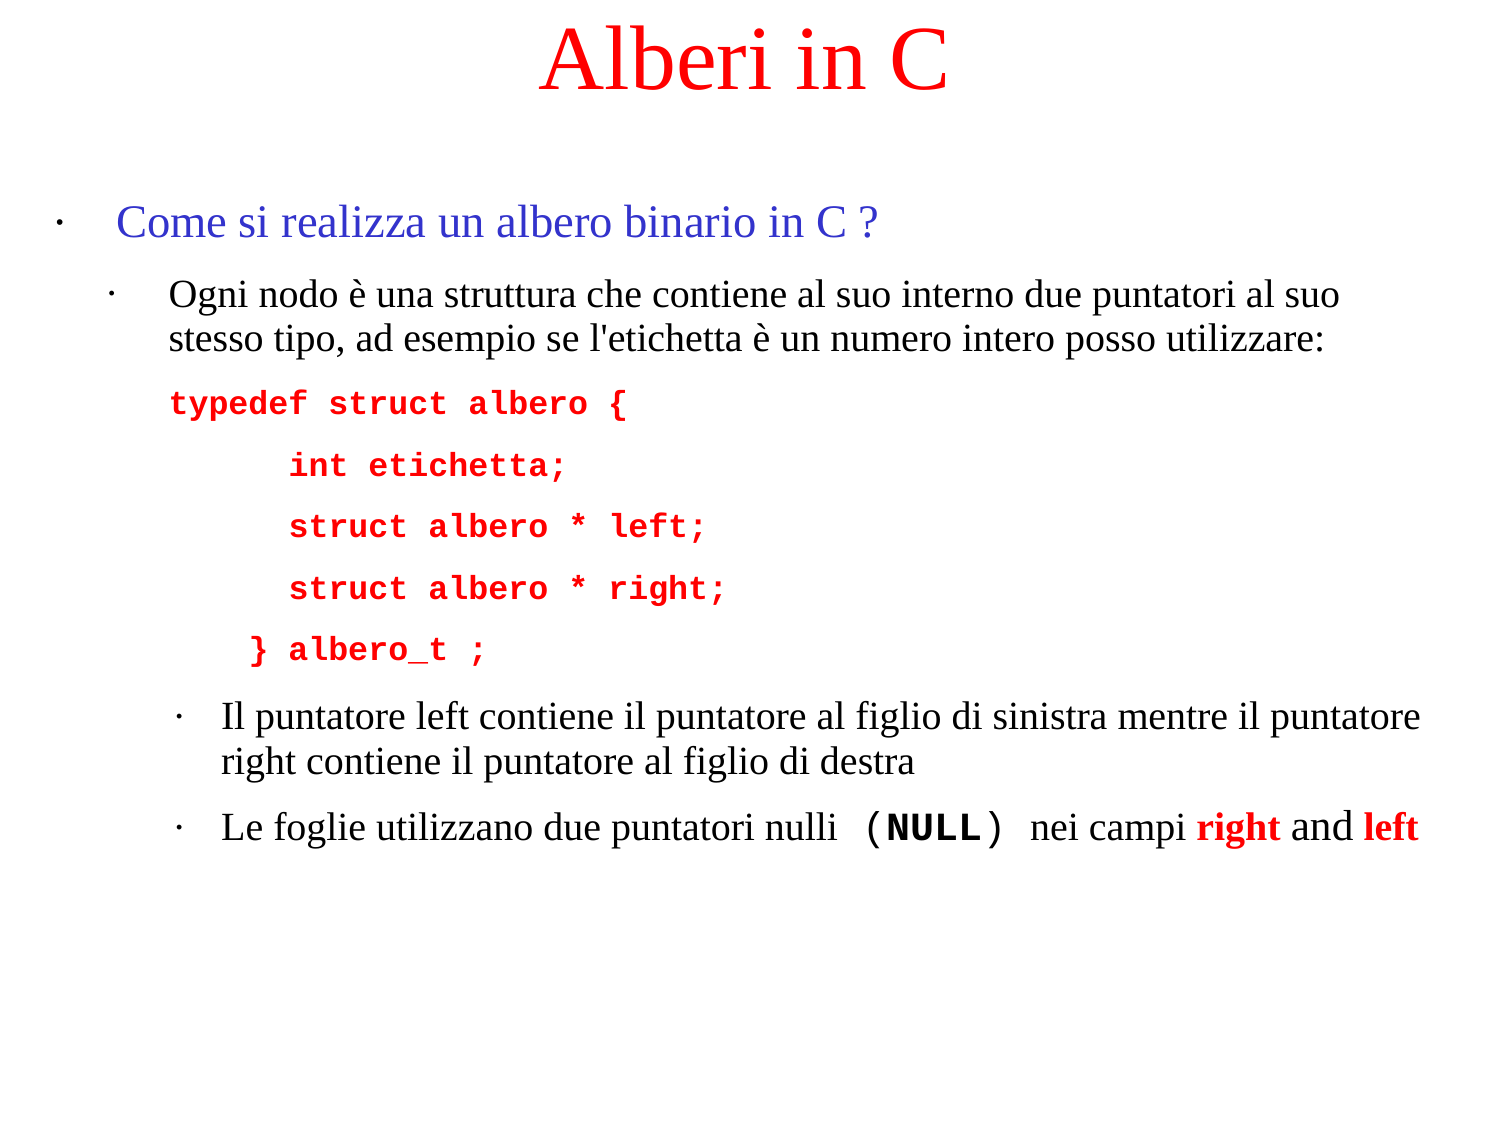

# Alberi in C
Come si realizza un albero binario in C ?
Ogni nodo è una struttura che contiene al suo interno due puntatori al suo stesso tipo, ad esempio se l'etichetta è un numero intero posso utilizzare:
 typedef struct albero {
		 int etichetta;
 struct albero * left;
 struct albero * right;
 } albero_t ;
Il puntatore left contiene il puntatore al figlio di sinistra mentre il puntatore right contiene il puntatore al figlio di destra
Le foglie utilizzano due puntatori nulli (NULL) nei campi right and left